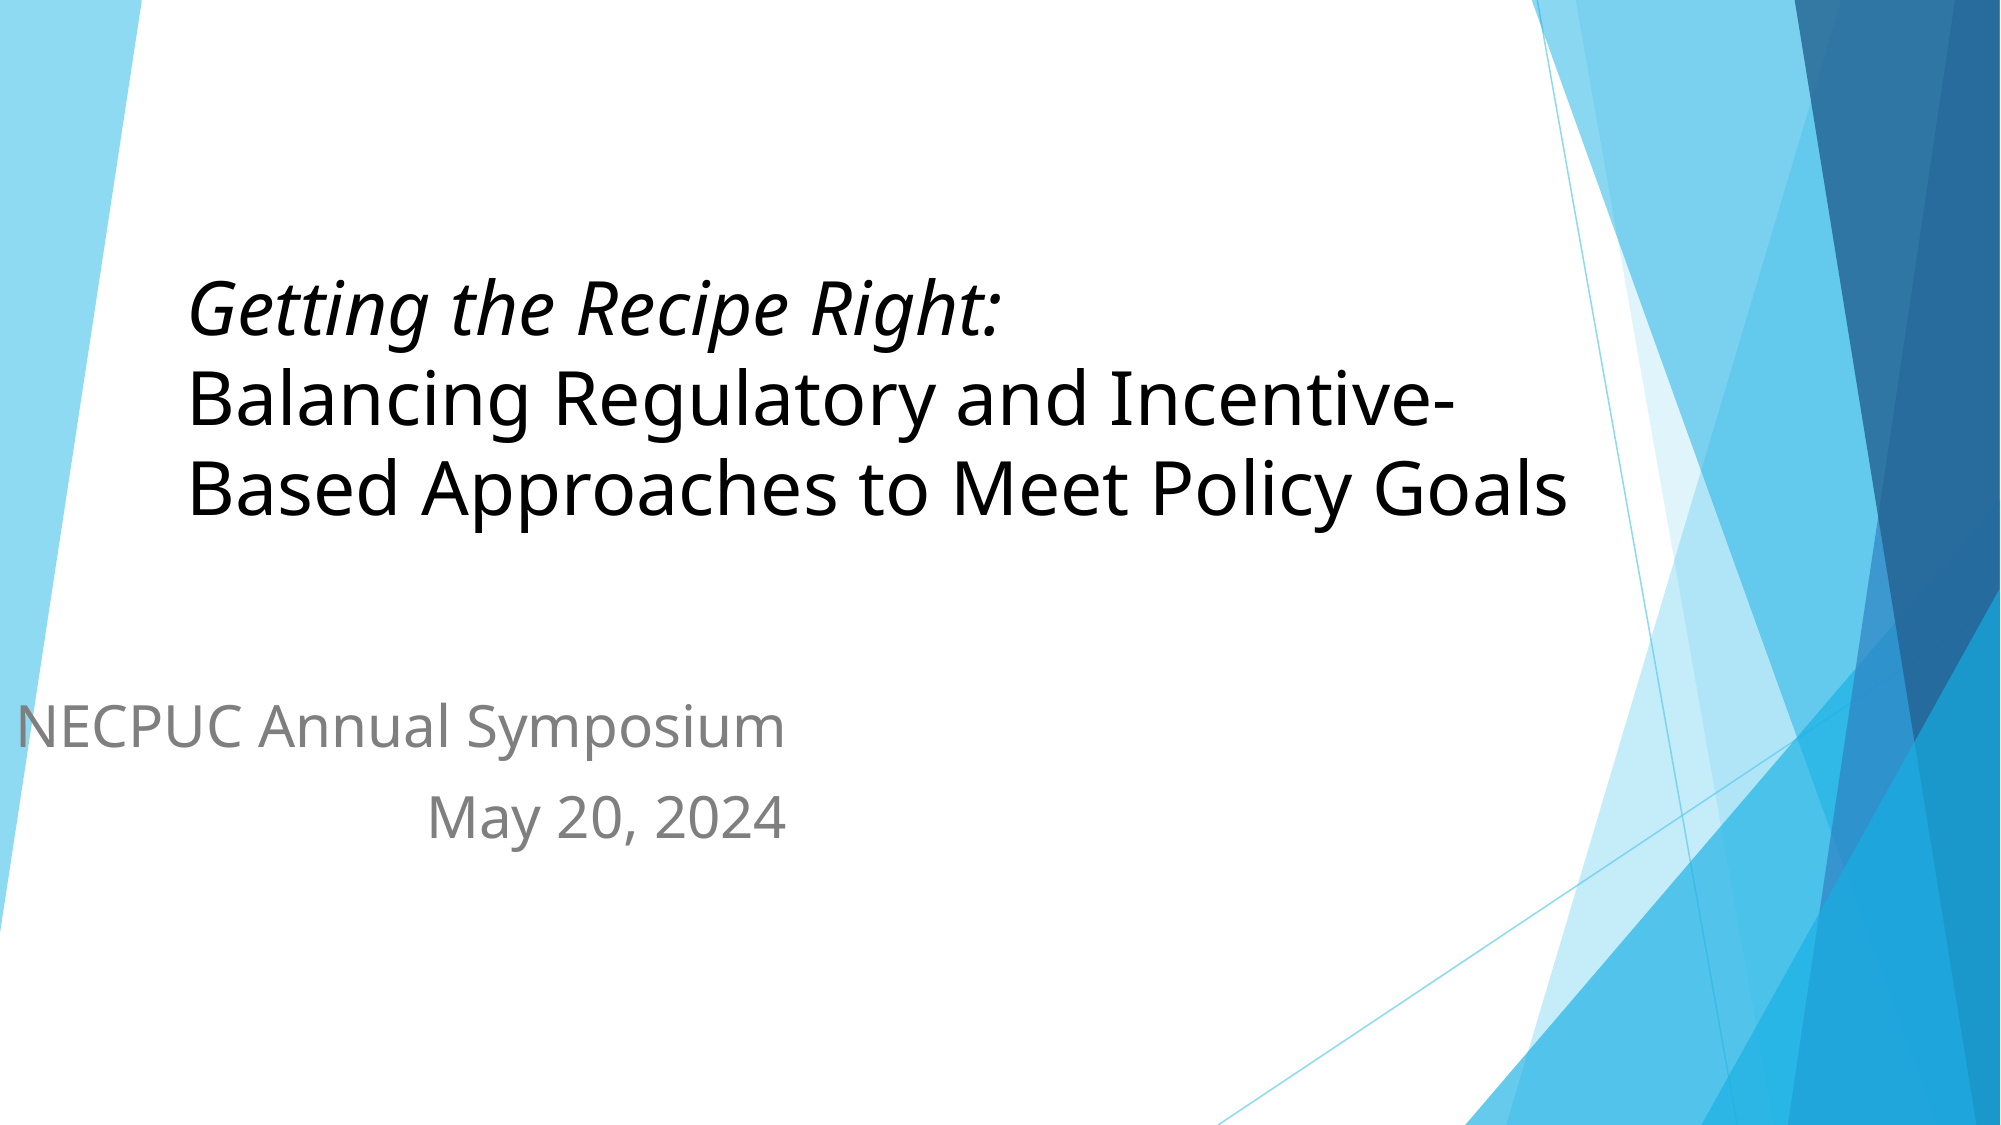

# Getting the Recipe Right: Balancing Regulatory and Incentive-Based Approaches to Meet Policy Goals
NECPUC Annual Symposium
May 20, 2024